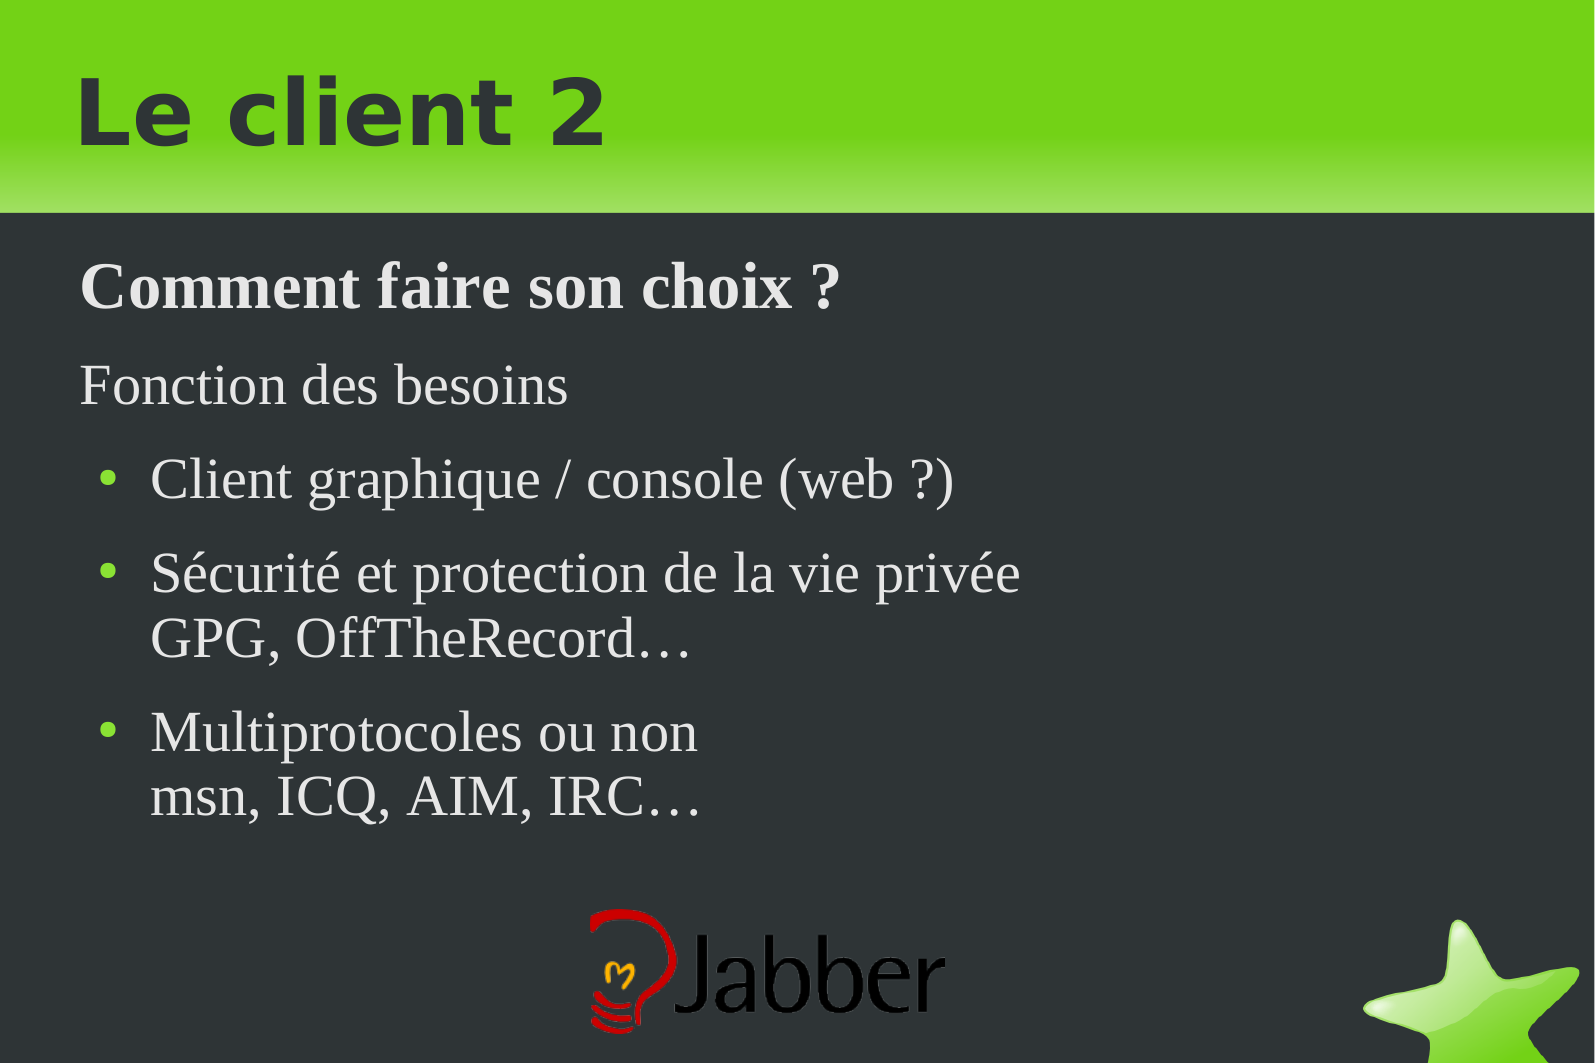

# Le client 2
Comment faire son choix ?
Fonction des besoins
Client graphique / console (web ?)
Sécurité et protection de la vie privée
GPG, OffTheRecord…
Multiprotocoles ou non
msn, ICQ, AIM, IRC…